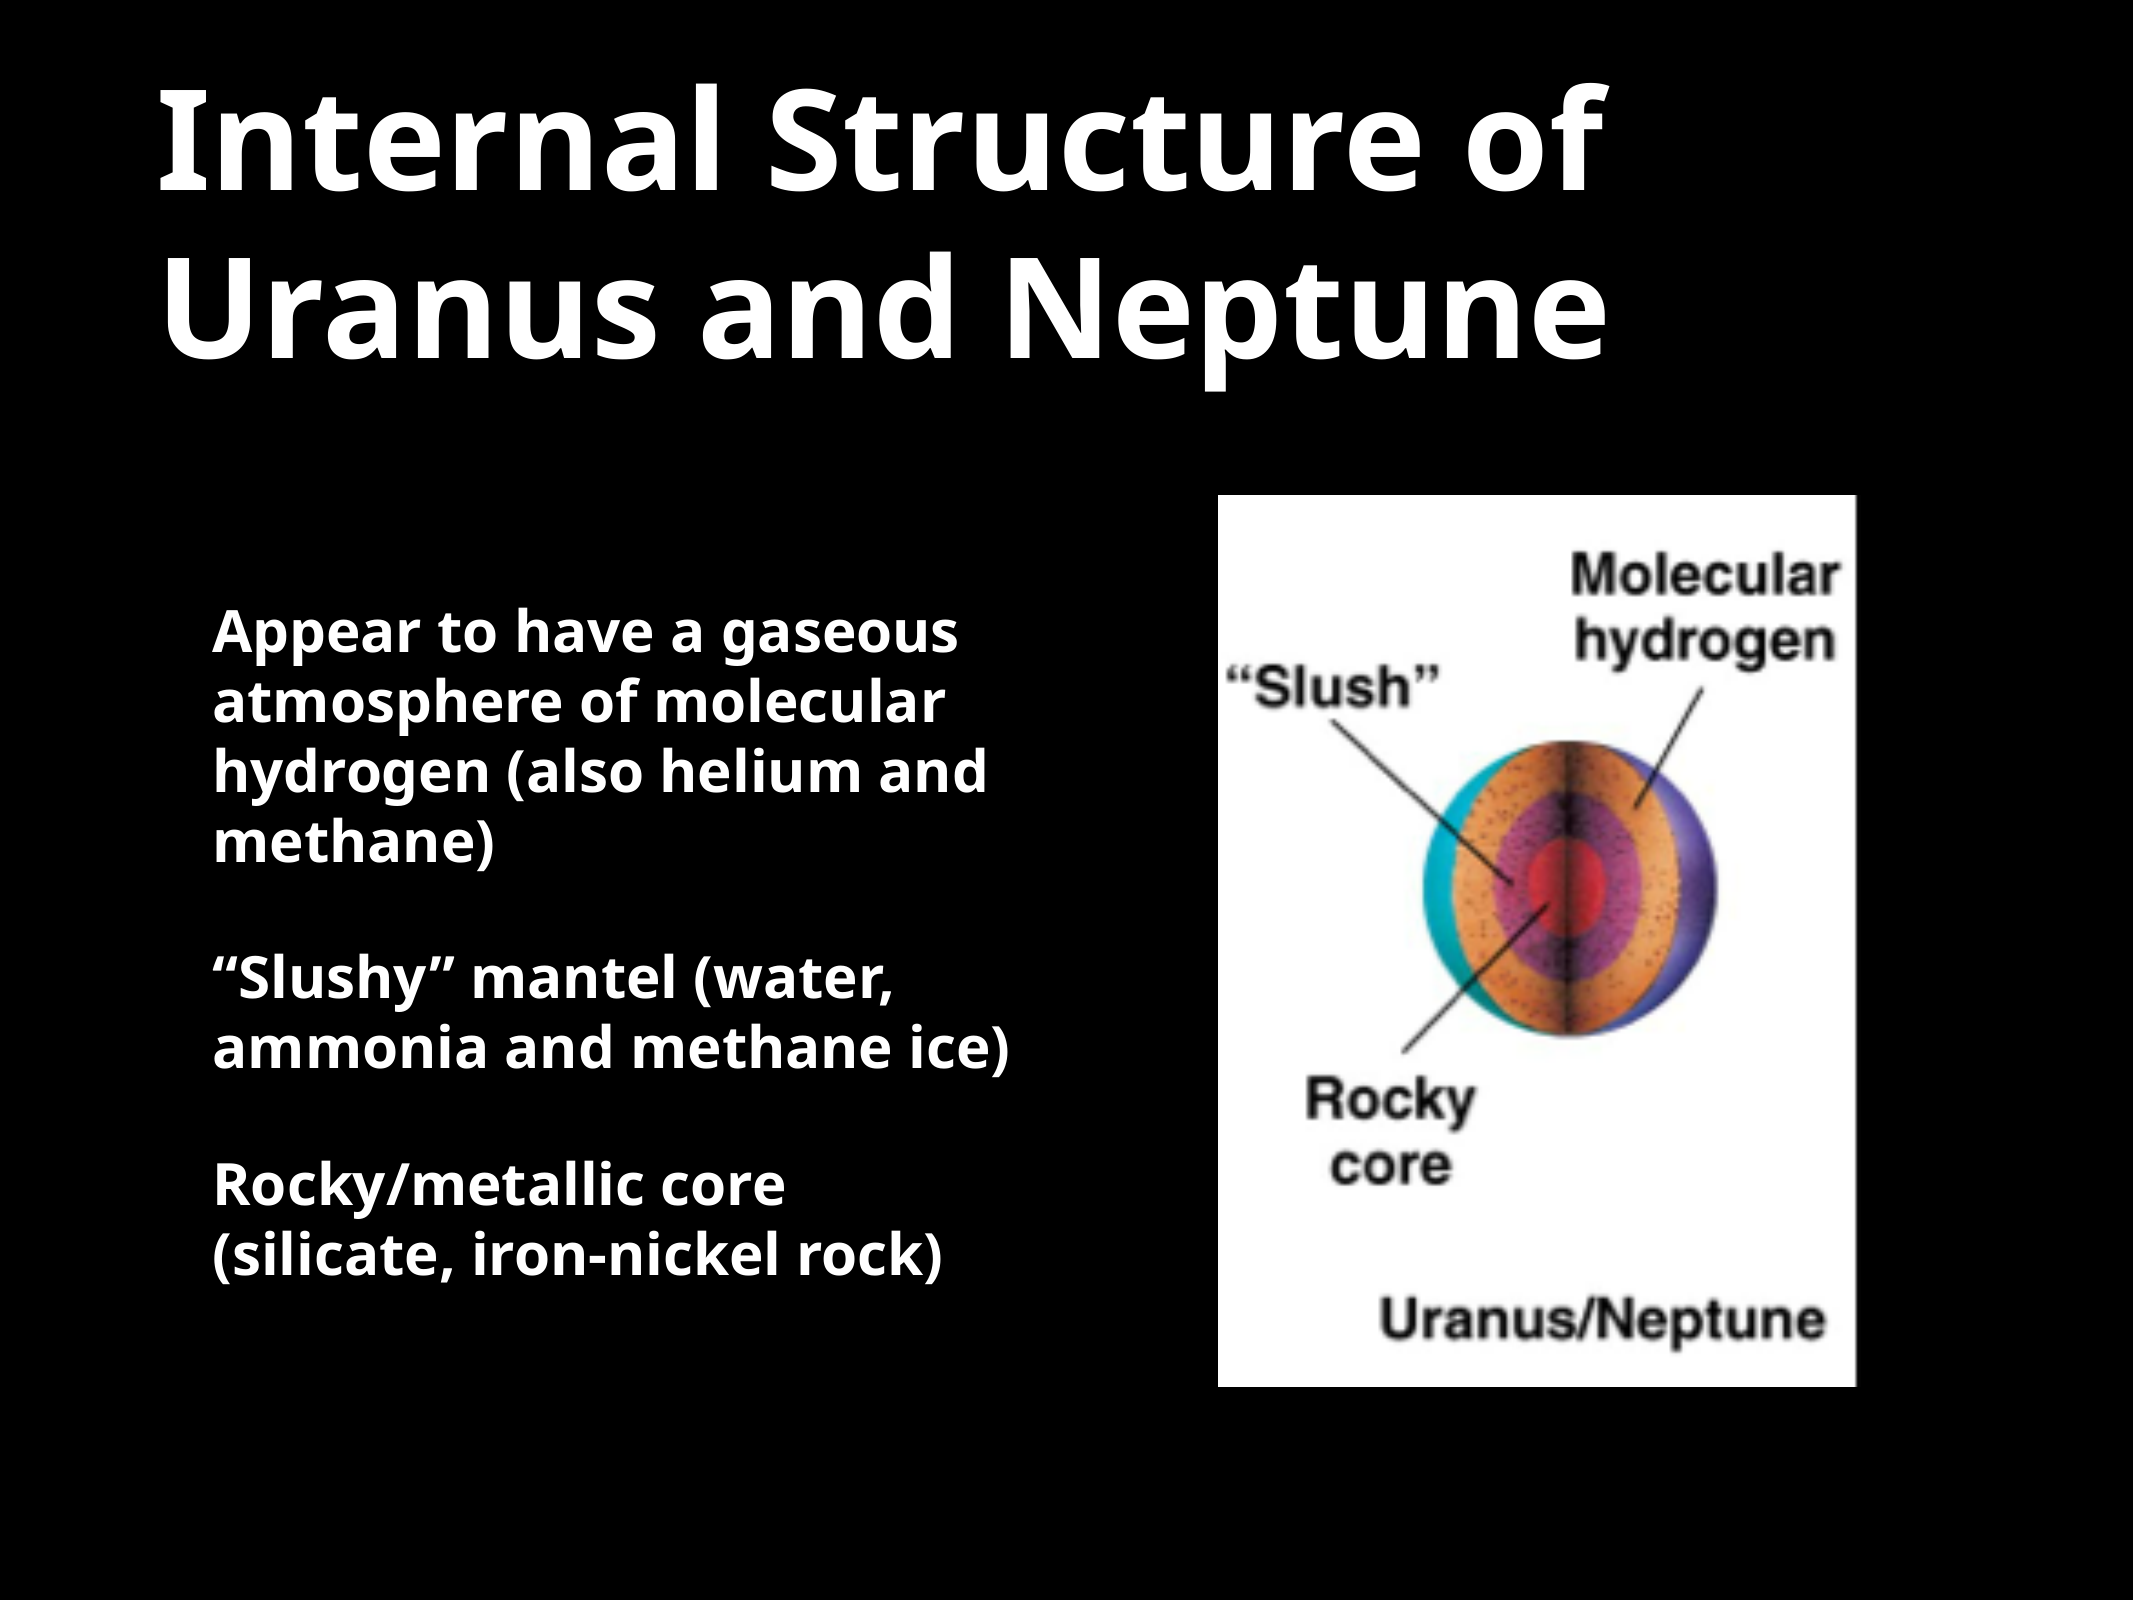

# Internal Structure of Uranus and Neptune
Appear to have a gaseous atmosphere of molecular hydrogen (also helium and methane)
“Slushy” mantel (water, ammonia and methane ice)
Rocky/metallic core (silicate, iron-nickel rock)